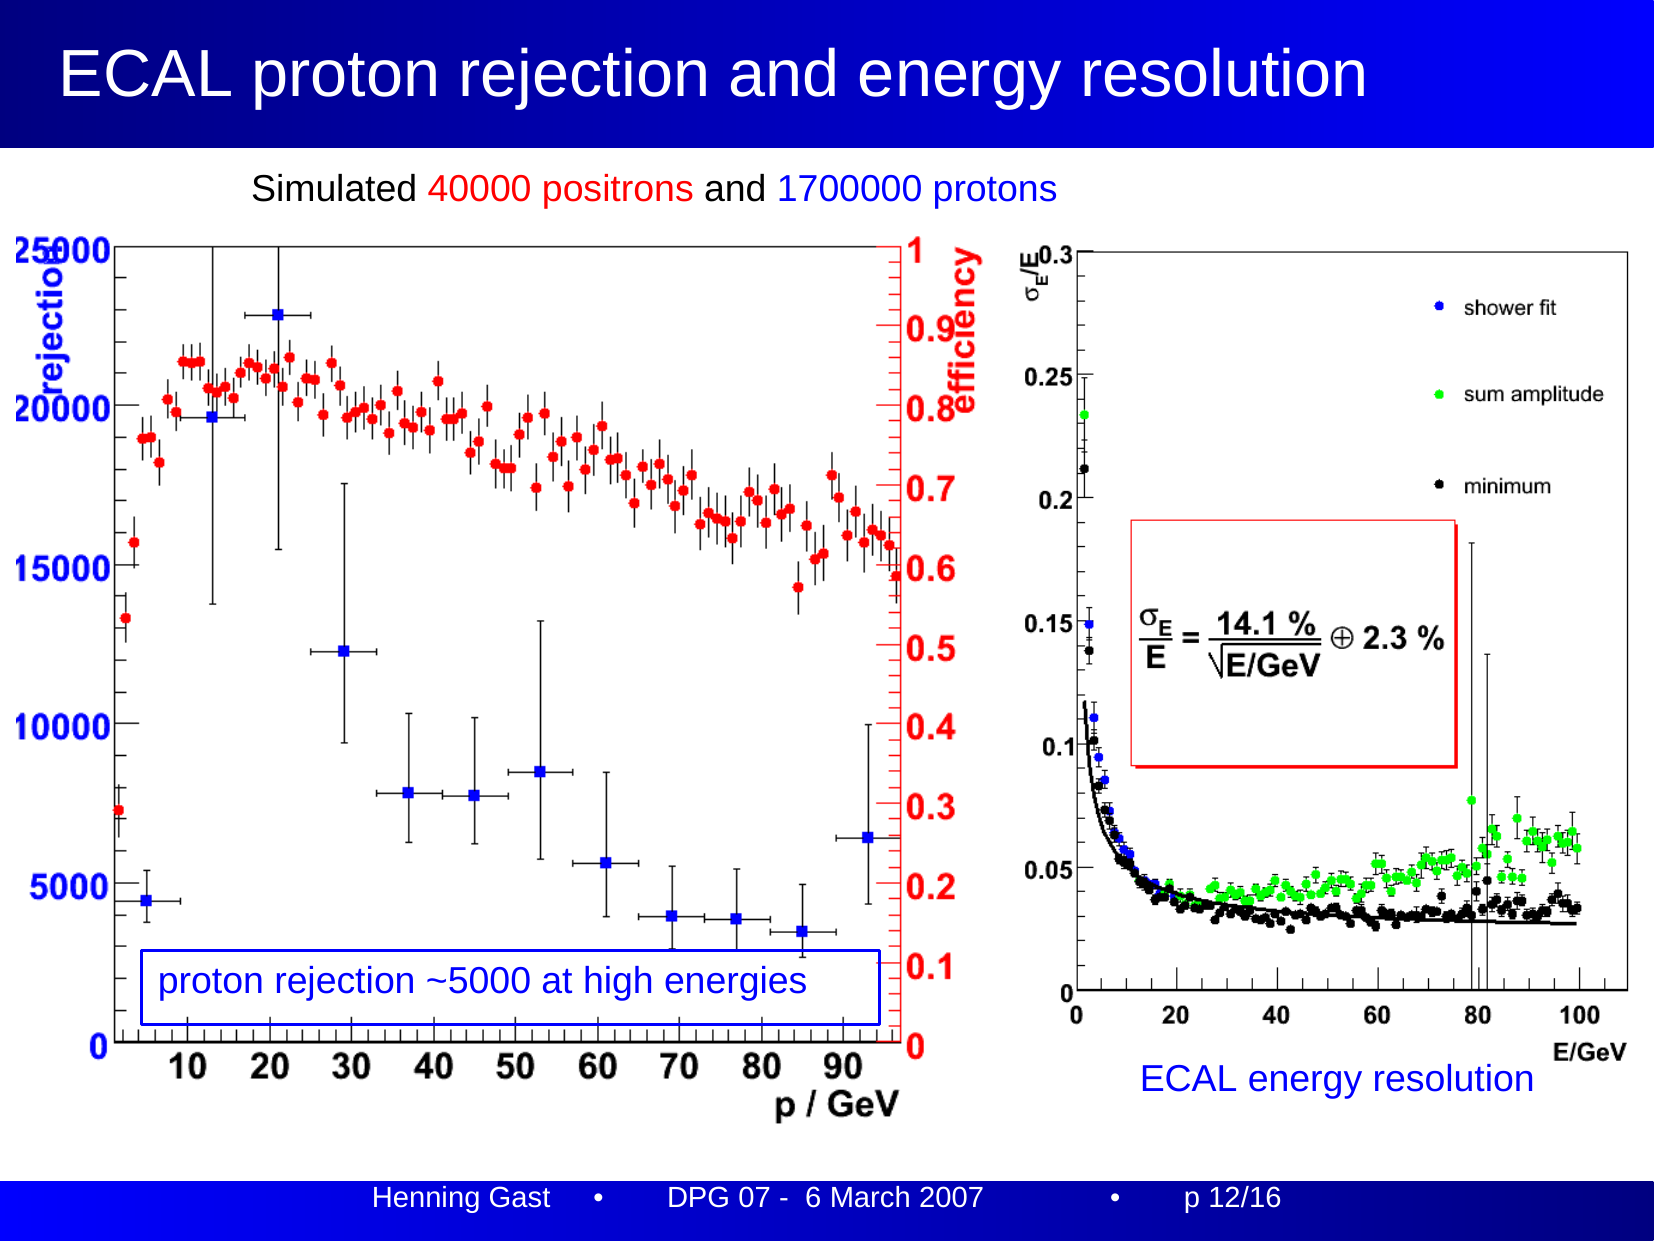

# ECAL proton rejection and energy resolution
Simulated 40000 positrons and 1700000 protons
proton rejection ~5000 at high energies
ECAL energy resolution